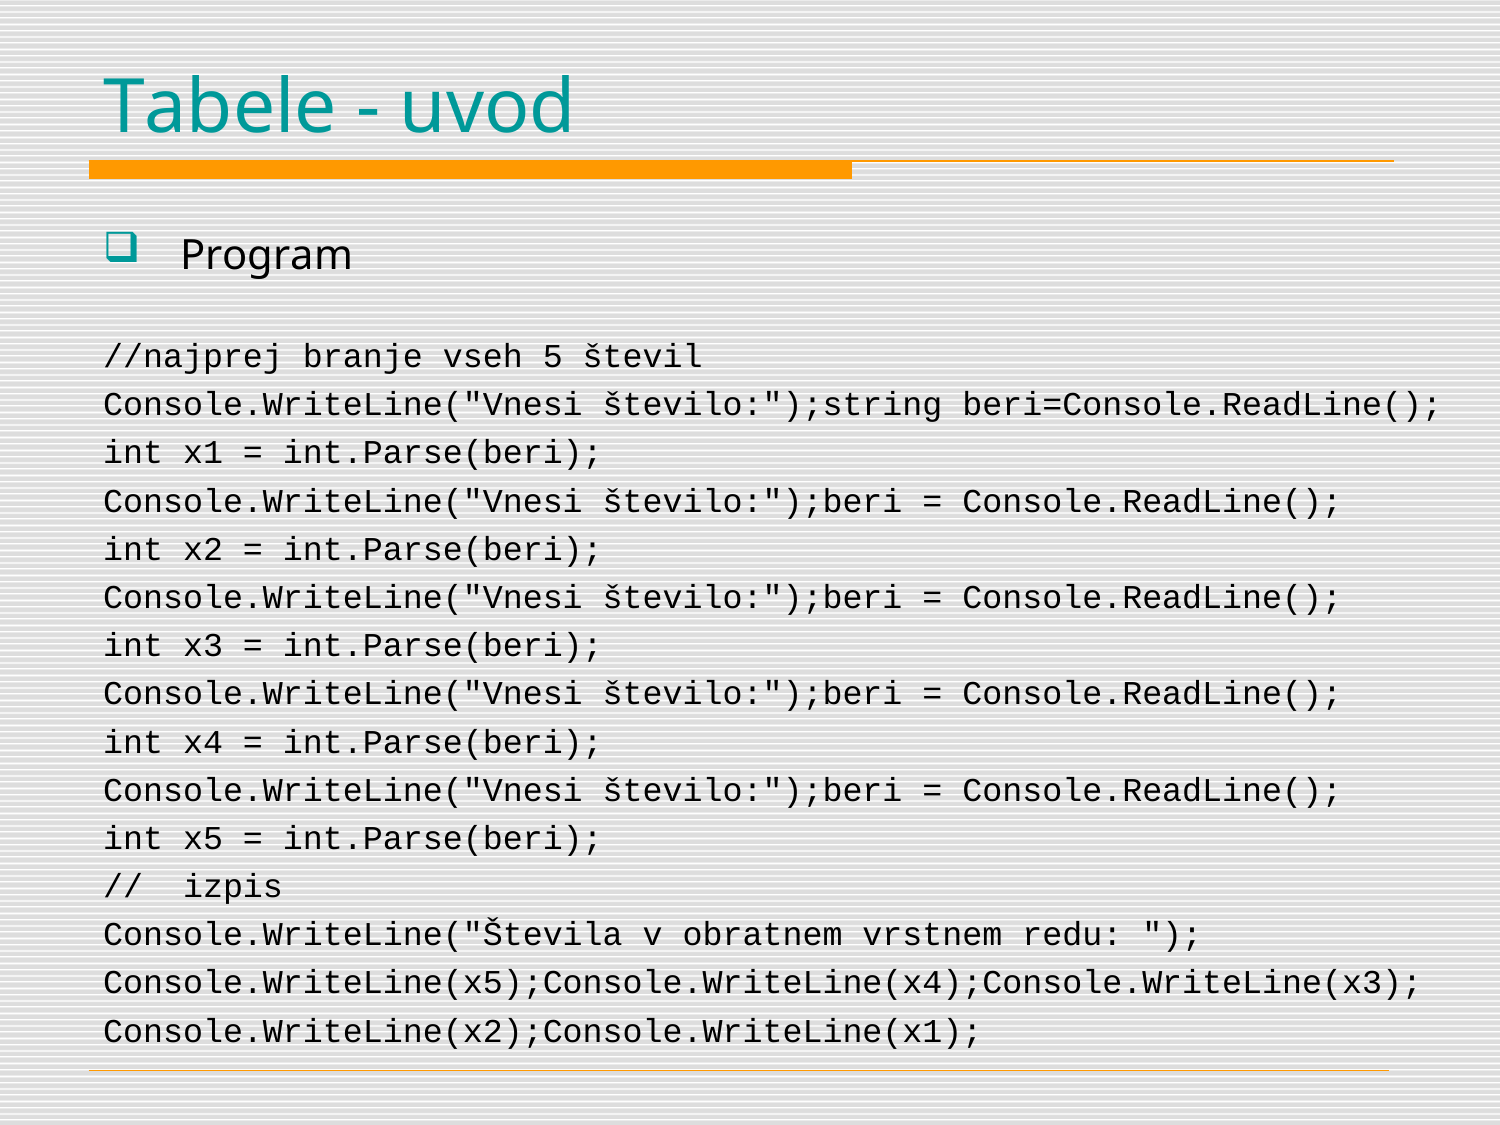

# Tabele - uvod
Program
//najprej branje vseh 5 števil
Console.WriteLine("Vnesi število:");string beri=Console.ReadLine();
int x1 = int.Parse(beri);
Console.WriteLine("Vnesi število:");beri = Console.ReadLine();
int x2 = int.Parse(beri);
Console.WriteLine("Vnesi število:");beri = Console.ReadLine();
int x3 = int.Parse(beri);
Console.WriteLine("Vnesi število:");beri = Console.ReadLine();
int x4 = int.Parse(beri);
Console.WriteLine("Vnesi število:");beri = Console.ReadLine();
int x5 = int.Parse(beri);
// izpis
Console.WriteLine("Števila v obratnem vrstnem redu: ");
Console.WriteLine(x5);Console.WriteLine(x4);Console.WriteLine(x3);
Console.WriteLine(x2);Console.WriteLine(x1);